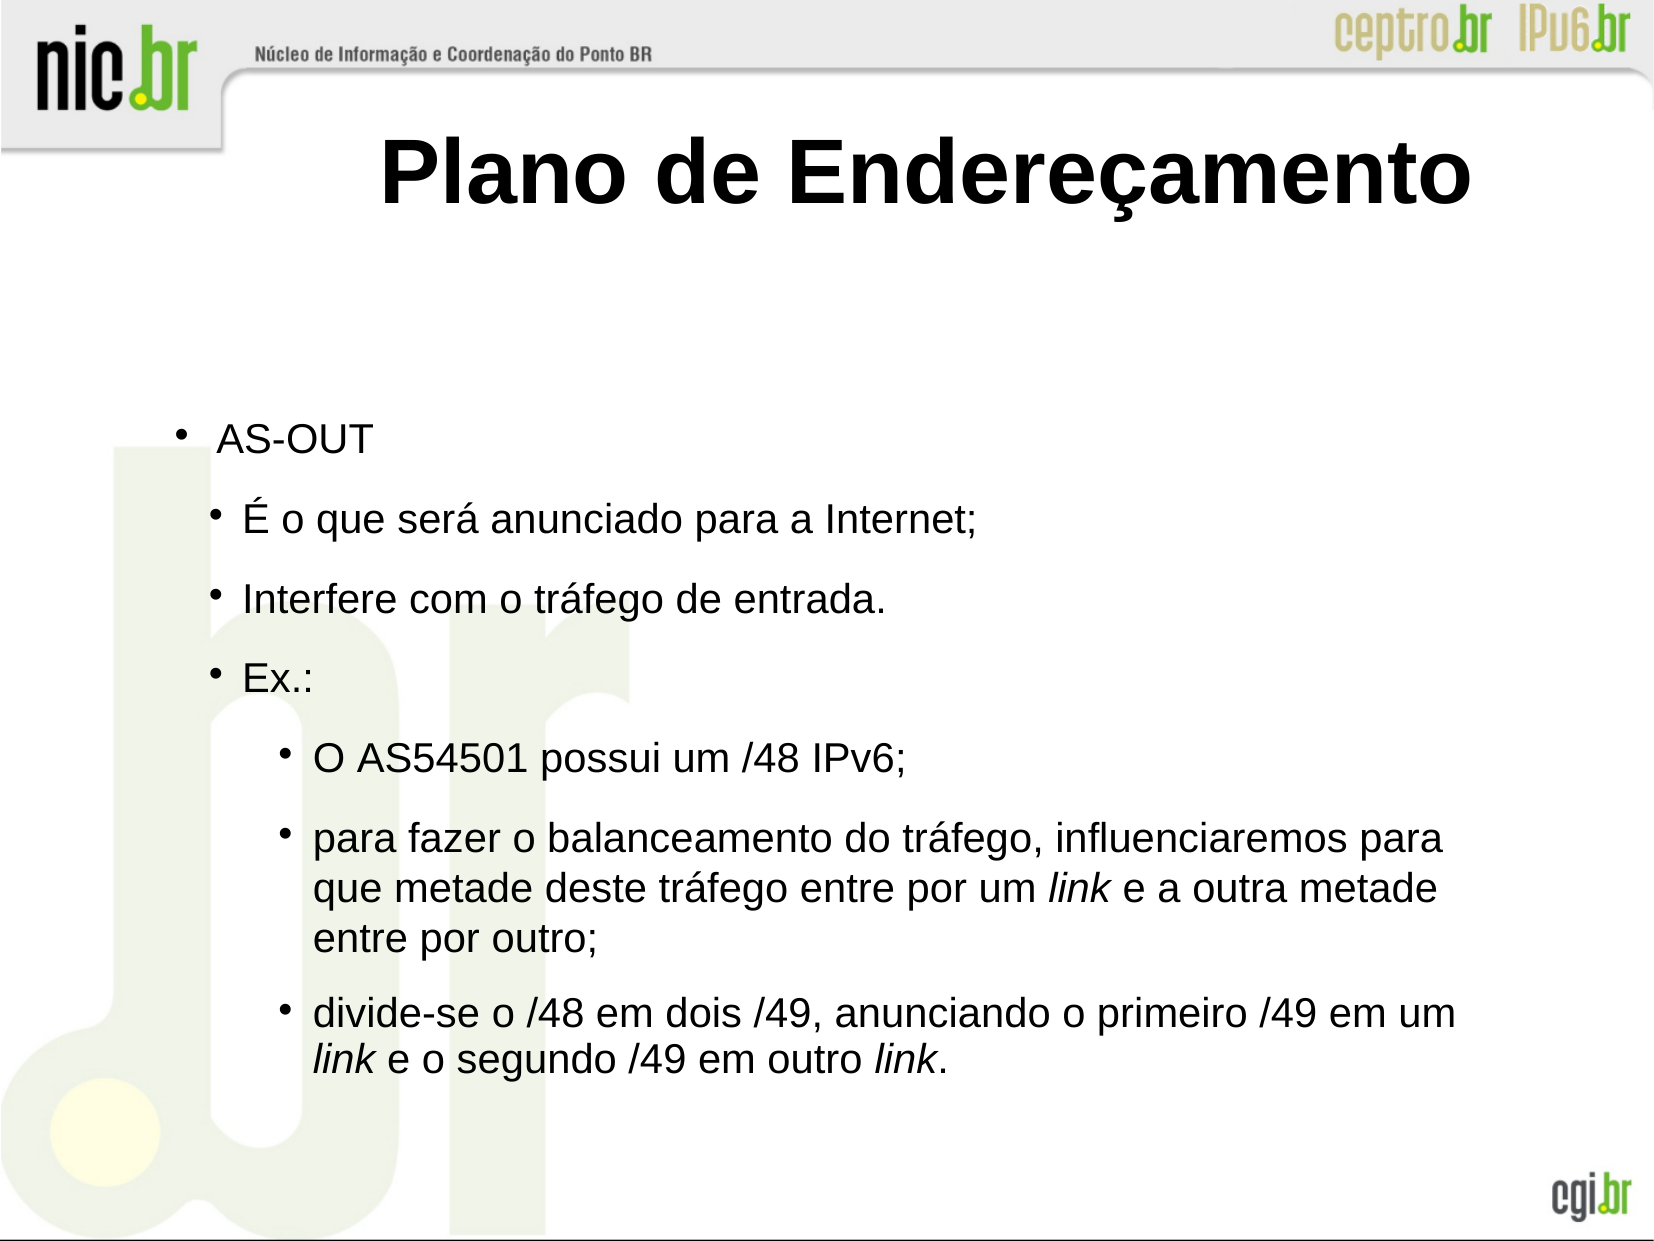

Plano de Endereçamento
 AS-OUT
É o que será anunciado para a Internet;
Interfere com o tráfego de entrada.
Ex.:
O AS54501 possui um /48 IPv6;
para fazer o balanceamento do tráfego, influenciaremos para que metade deste tráfego entre por um link e a outra metade entre por outro;
divide-se o /48 em dois /49, anunciando o primeiro /49 em um link e o segundo /49 em outro link.